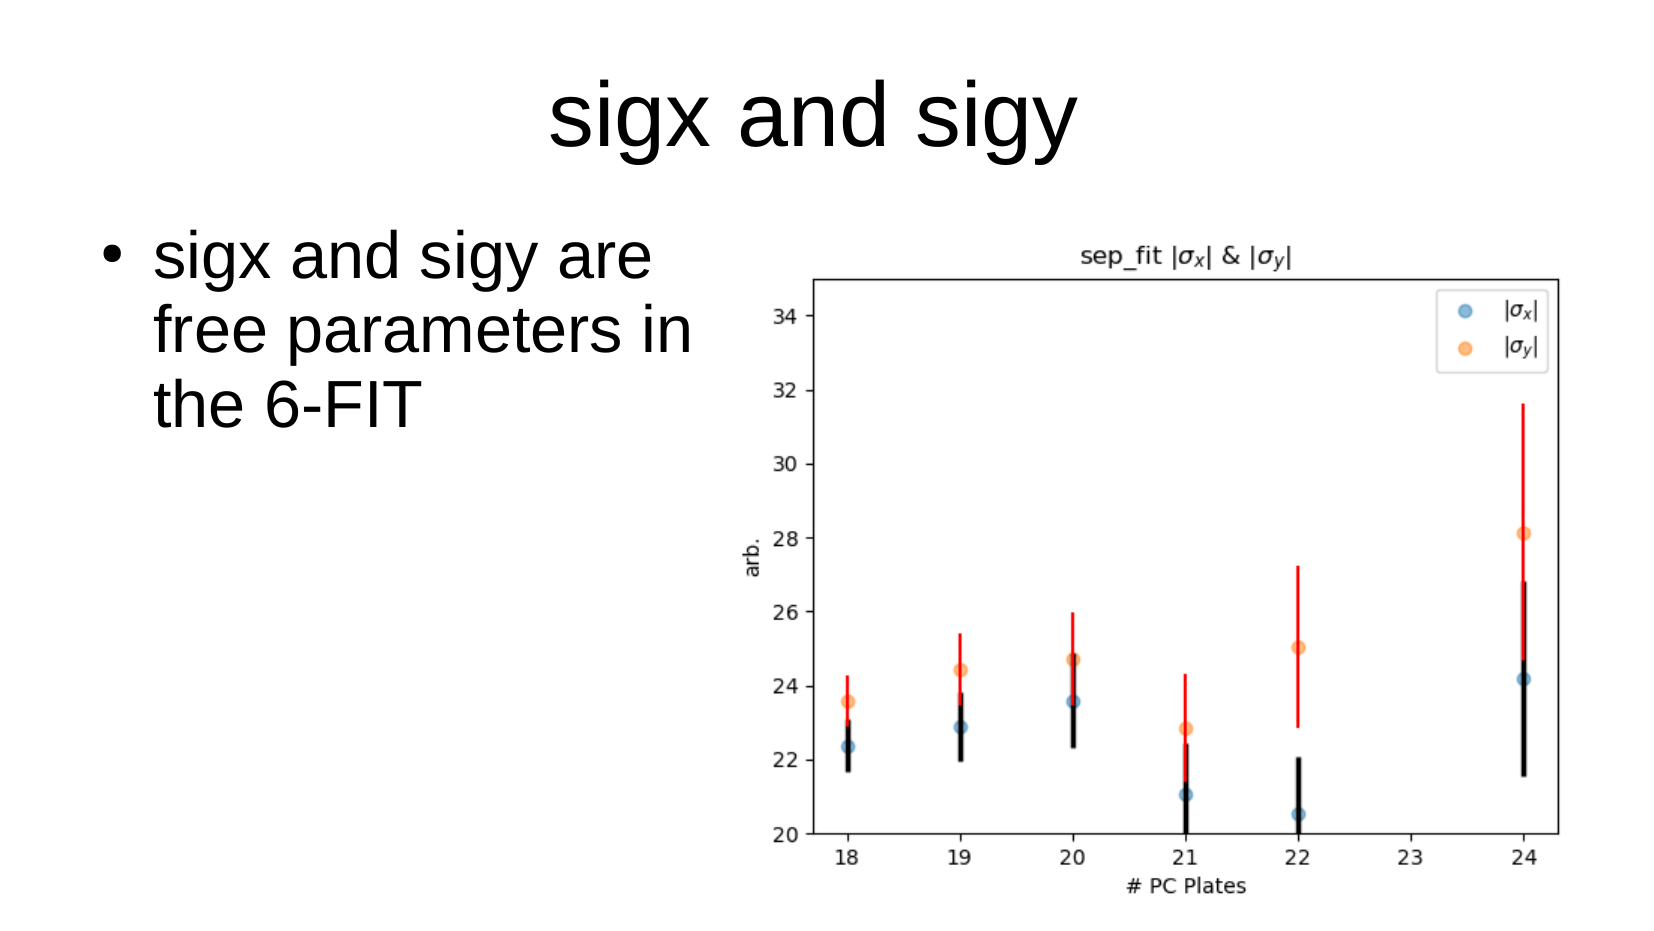

# sigx and sigy
sigx and sigy are free parameters in the 6-FIT